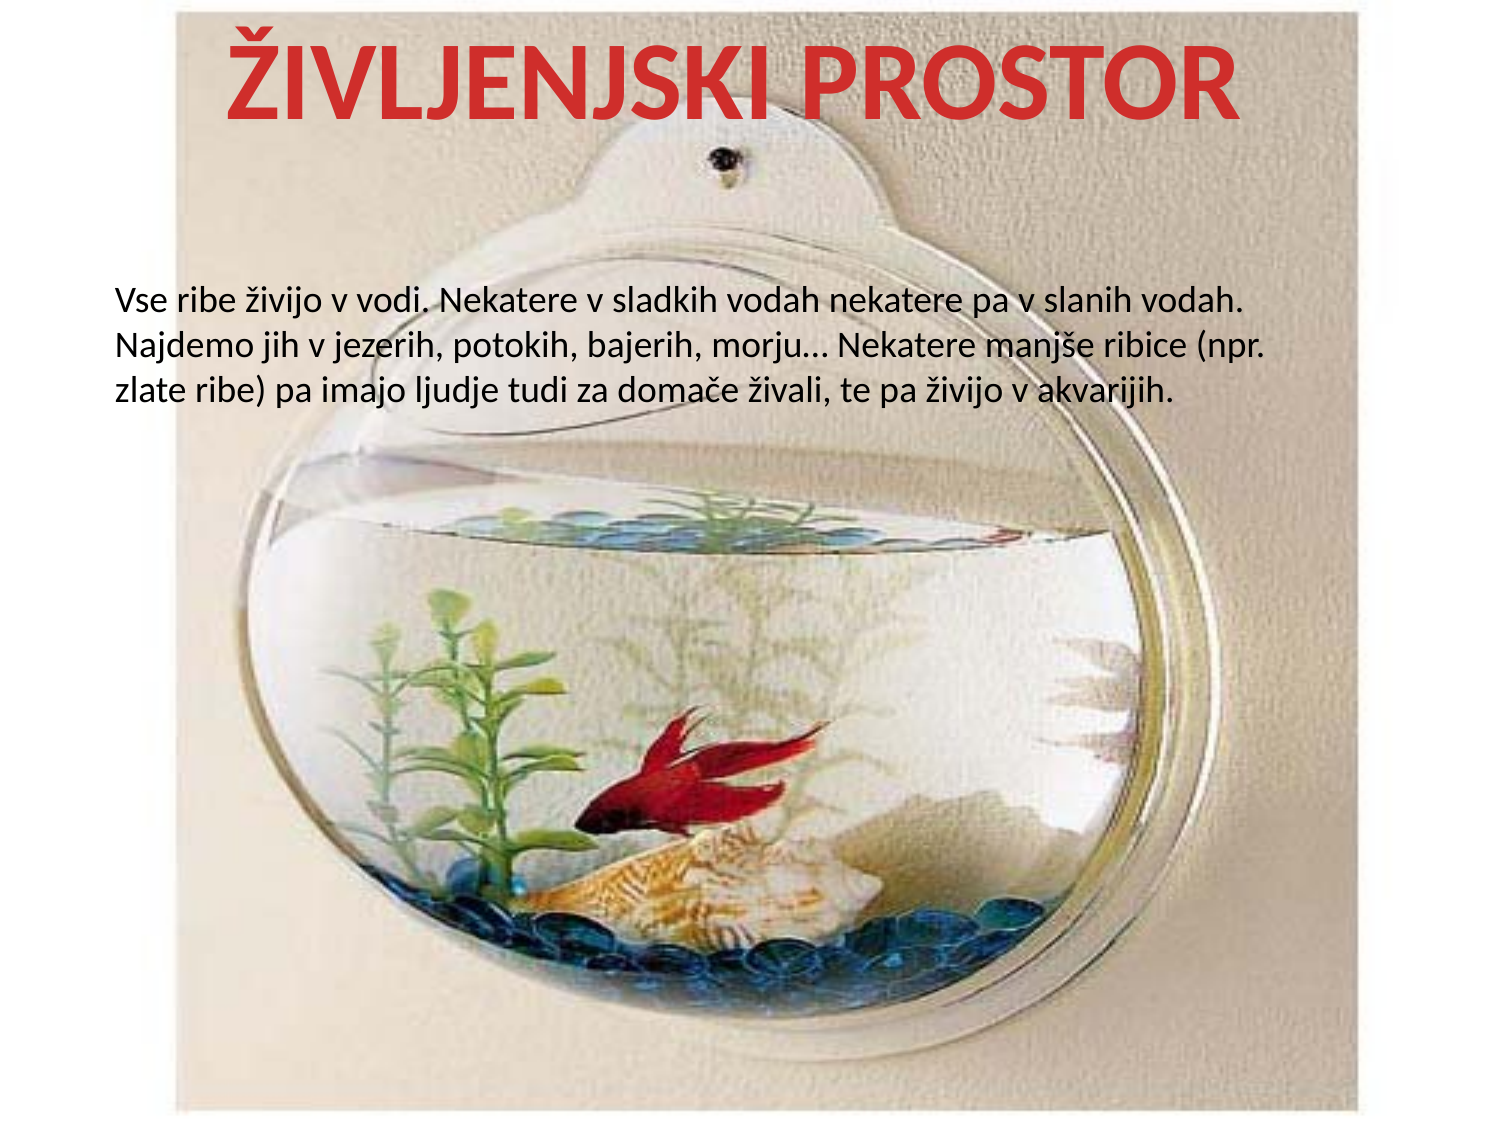

ŽIVLJENJSKI PROSTOR
Vse ribe živijo v vodi. Nekatere v sladkih vodah nekatere pa v slanih vodah.
Najdemo jih v jezerih, potokih, bajerih, morju… Nekatere manjše ribice (npr. zlate ribe) pa imajo ljudje tudi za domače živali, te pa živijo v akvarijih.